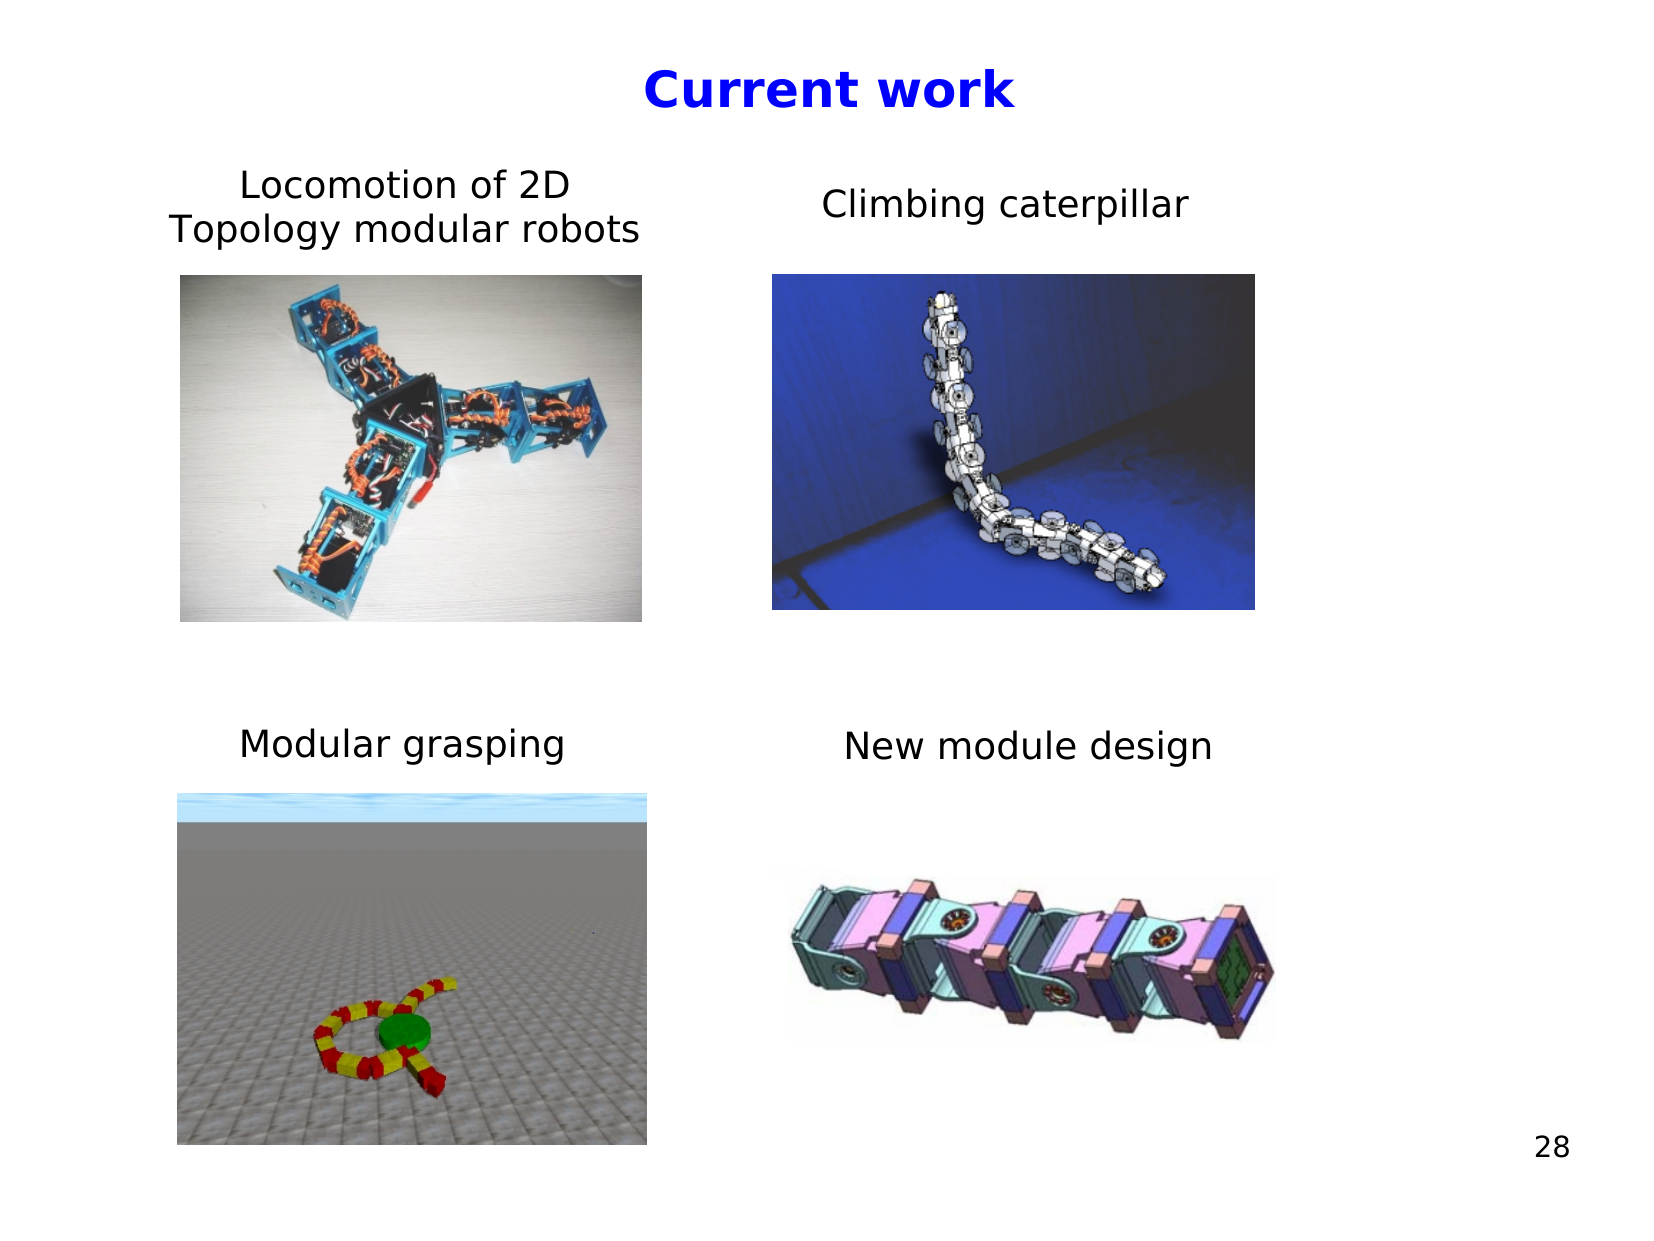

Current work
 Locomotion of 2D
Topology modular robots
Climbing caterpillar
Modular grasping
New module design
28